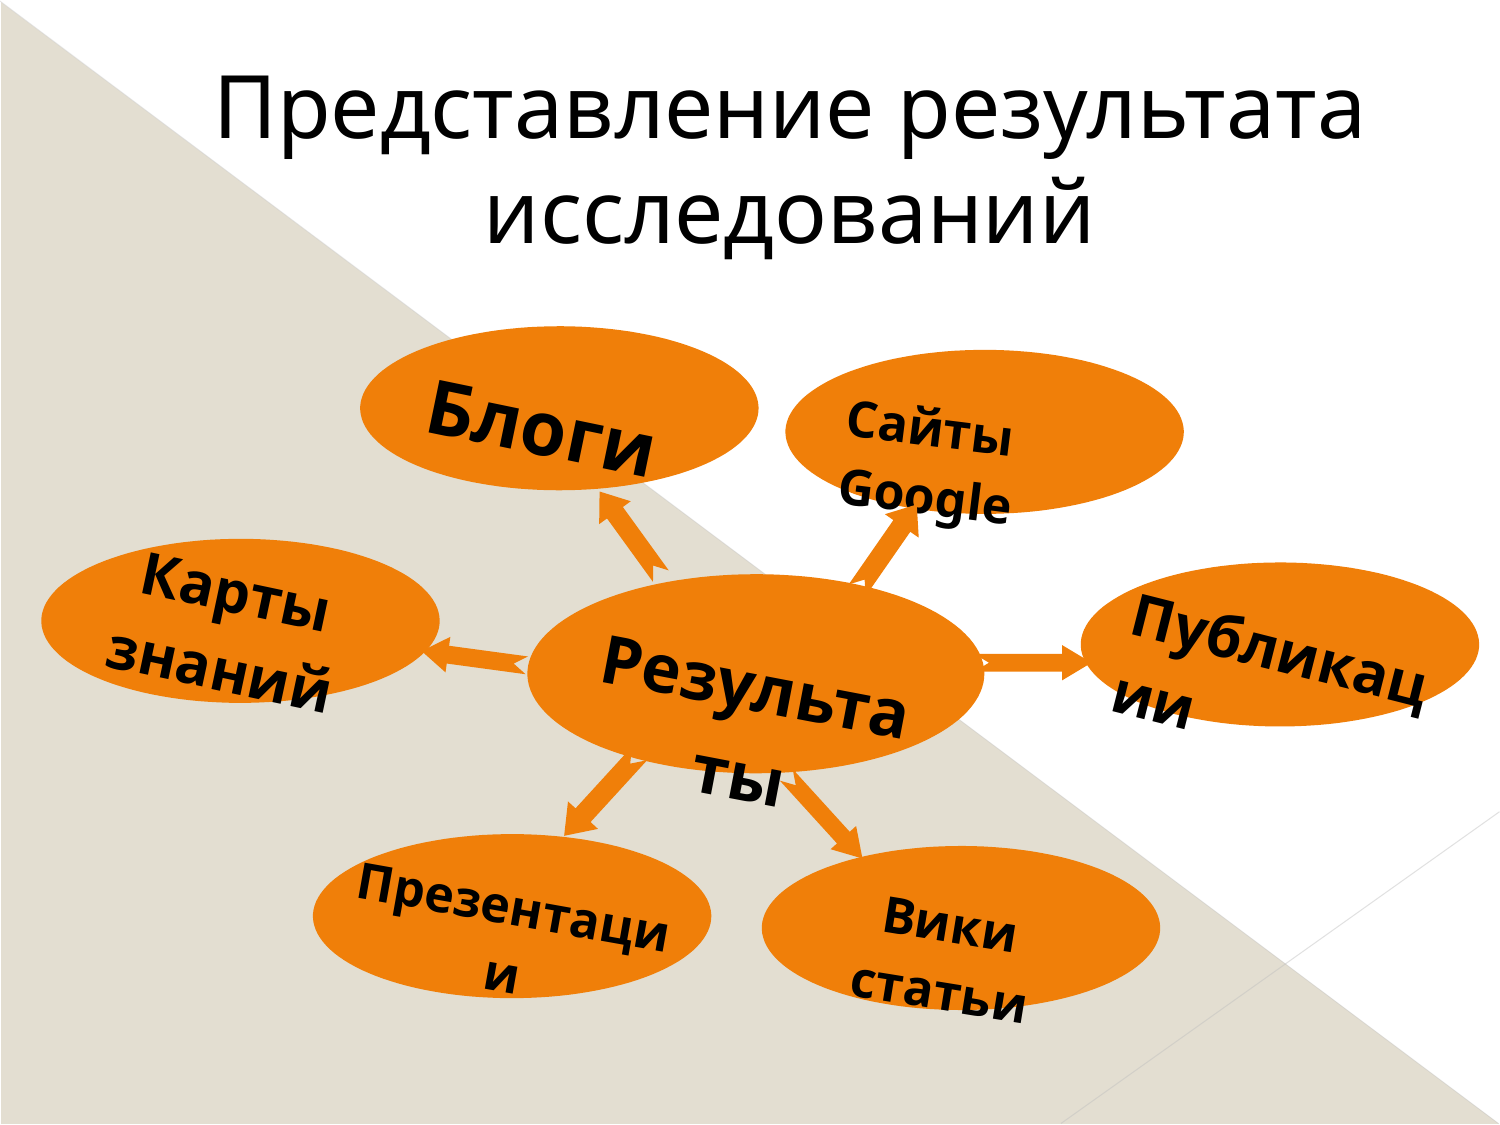

# Представление результата исследований
Блоги
Сайты Google
Карты знаний
Публикации
Результаты
Презентации
Вики статьи